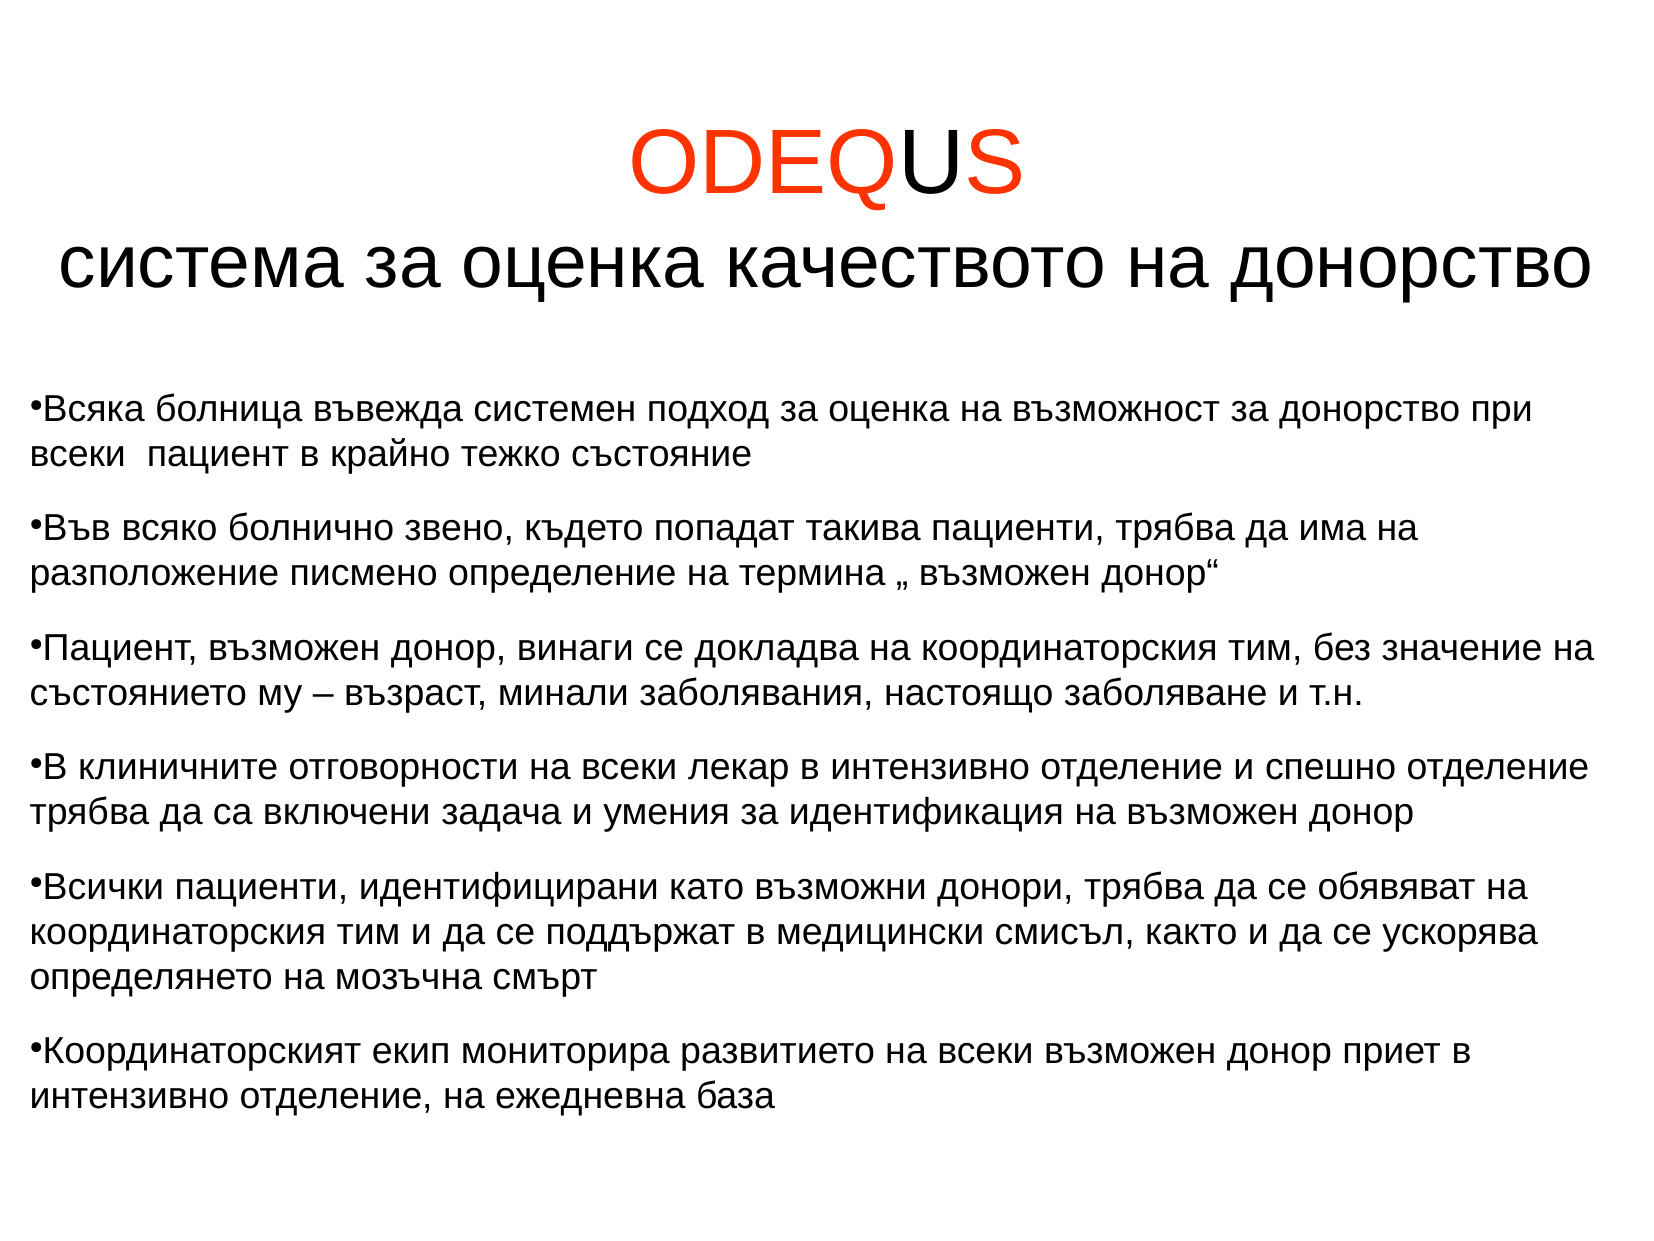

# ODEQUS система за оценка качеството на донорство
Всяка болница въвежда системен подход за оценка на възможност за донорство при всеки пациент в крайно тежко състояние
Във всяко болнично звено, където попадат такива пациенти, трябва да има на разположение писмено определение на термина „ възможен донор“
Пациент, възможен донор, винаги се докладва на координаторския тим, без значение на състоянието му – възраст, минали заболявания, настоящо заболяване и т.н.
В клиничните отговорности на всеки лекар в интензивно отделение и спешно отделение трябва да са включени задача и умения за идентификация на възможен донор
Всички пациенти, идентифицирани като възможни донори, трябва да се обявяват на координаторския тим и да се поддържат в медицински смисъл, както и да се ускорява определянето на мозъчна смърт
Координаторският екип мониторира развитието на всеки възможен донор приет в интензивно отделение, на ежедневна база